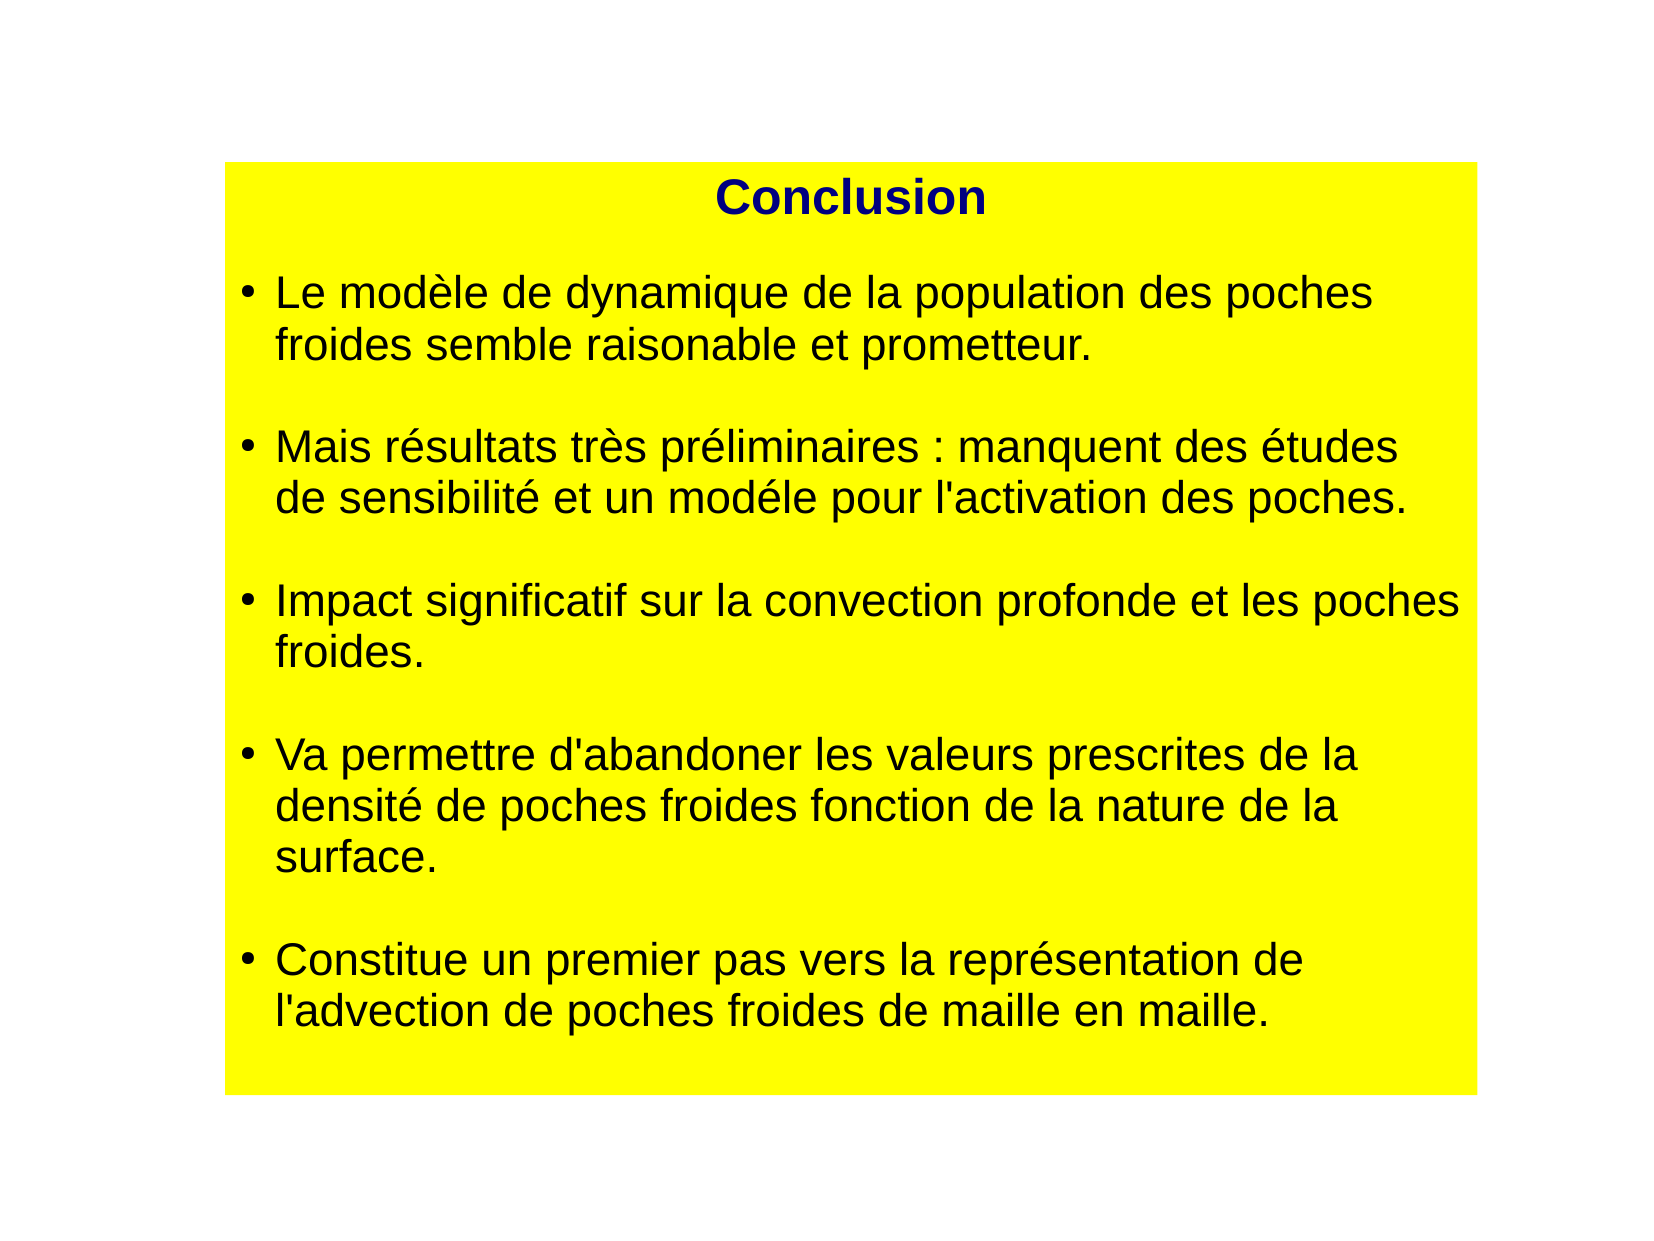

Conclusion
Le modèle de dynamique de la population des poches froides semble raisonable et prometteur.
Mais résultats très préliminaires : manquent des études de sensibilité et un modéle pour l'activation des poches.
Impact significatif sur la convection profonde et les poches froides.
Va permettre d'abandoner les valeurs prescrites de la densité de poches froides fonction de la nature de la surface.
Constitue un premier pas vers la représentation de l'advection de poches froides de maille en maille.